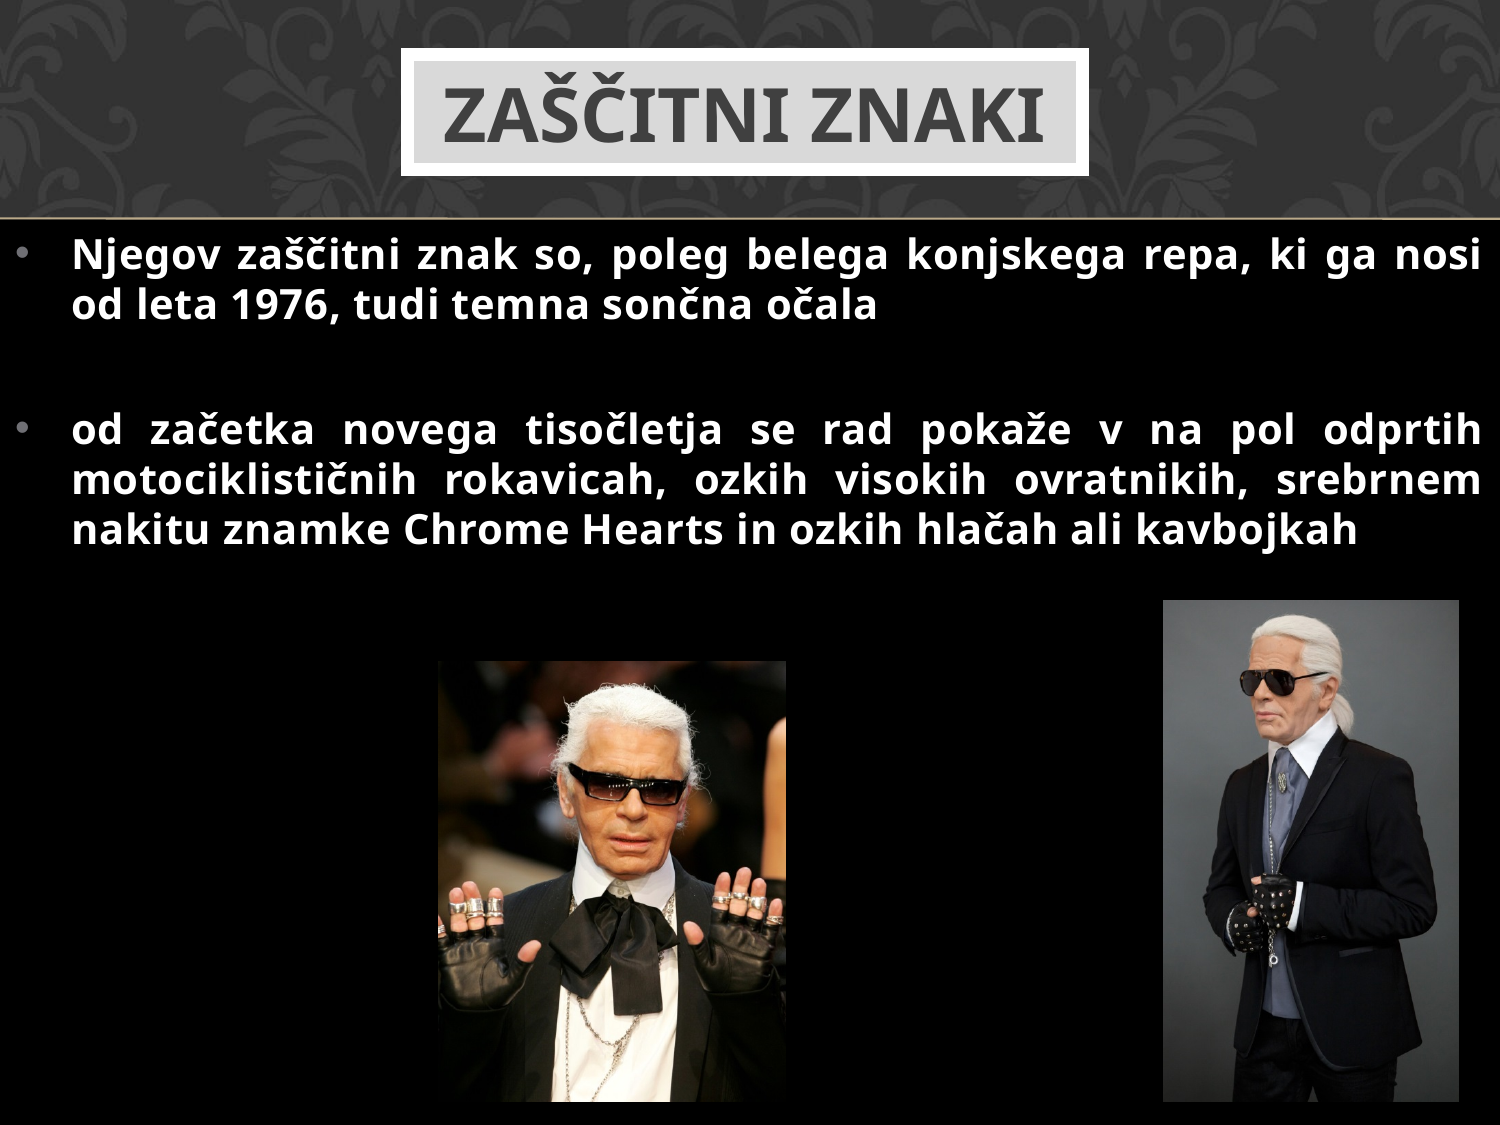

ZAŠČITNI ZNAKI
# Njegov zaščitni znak so, poleg belega konjskega repa, ki ga nosi od leta 1976, tudi temna sončna očala
od začetka novega tisočletja se rad pokaže v na pol odprtih motociklističnih rokavicah, ozkih visokih ovratnikih, srebrnem nakitu znamke Chrome Hearts in ozkih hlačah ali kavbojkah